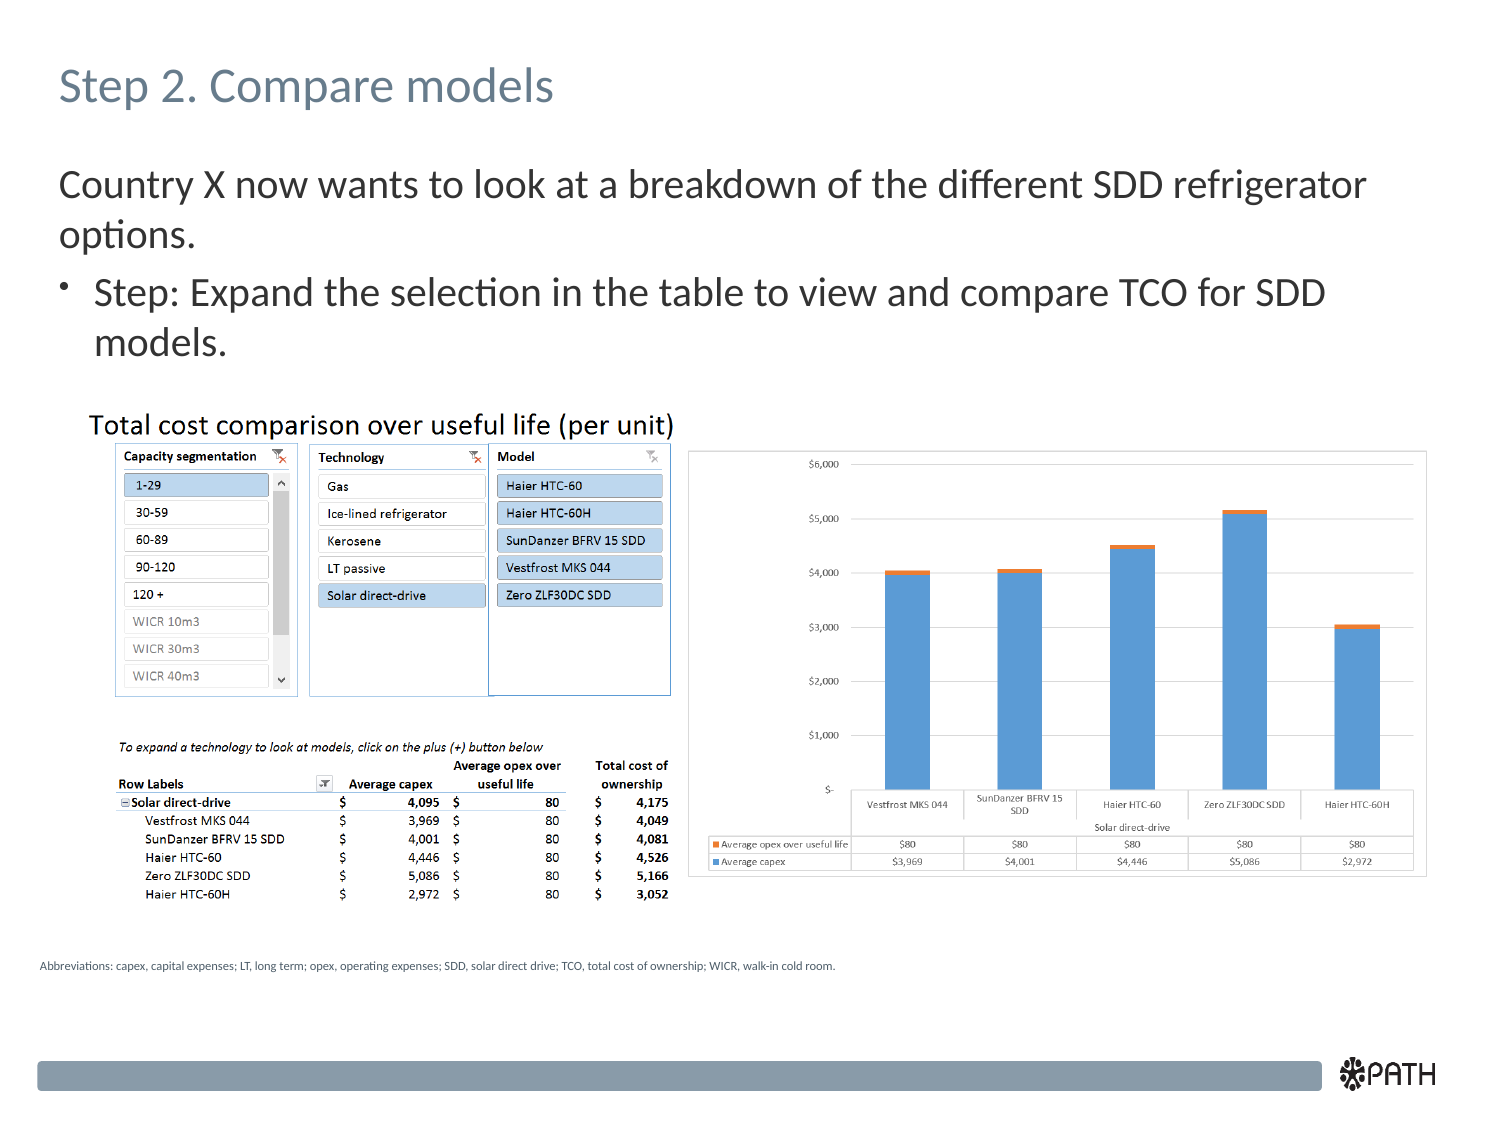

# Step 2. Compare models
Country X now wants to look at a breakdown of the different SDD refrigerator options.
Step: Expand the selection in the table to view and compare TCO for SDD models.
Abbreviations: capex, capital expenses; LT, long term; opex, operating expenses; SDD, solar direct drive; TCO, total cost of ownership; WICR, walk-in cold room.